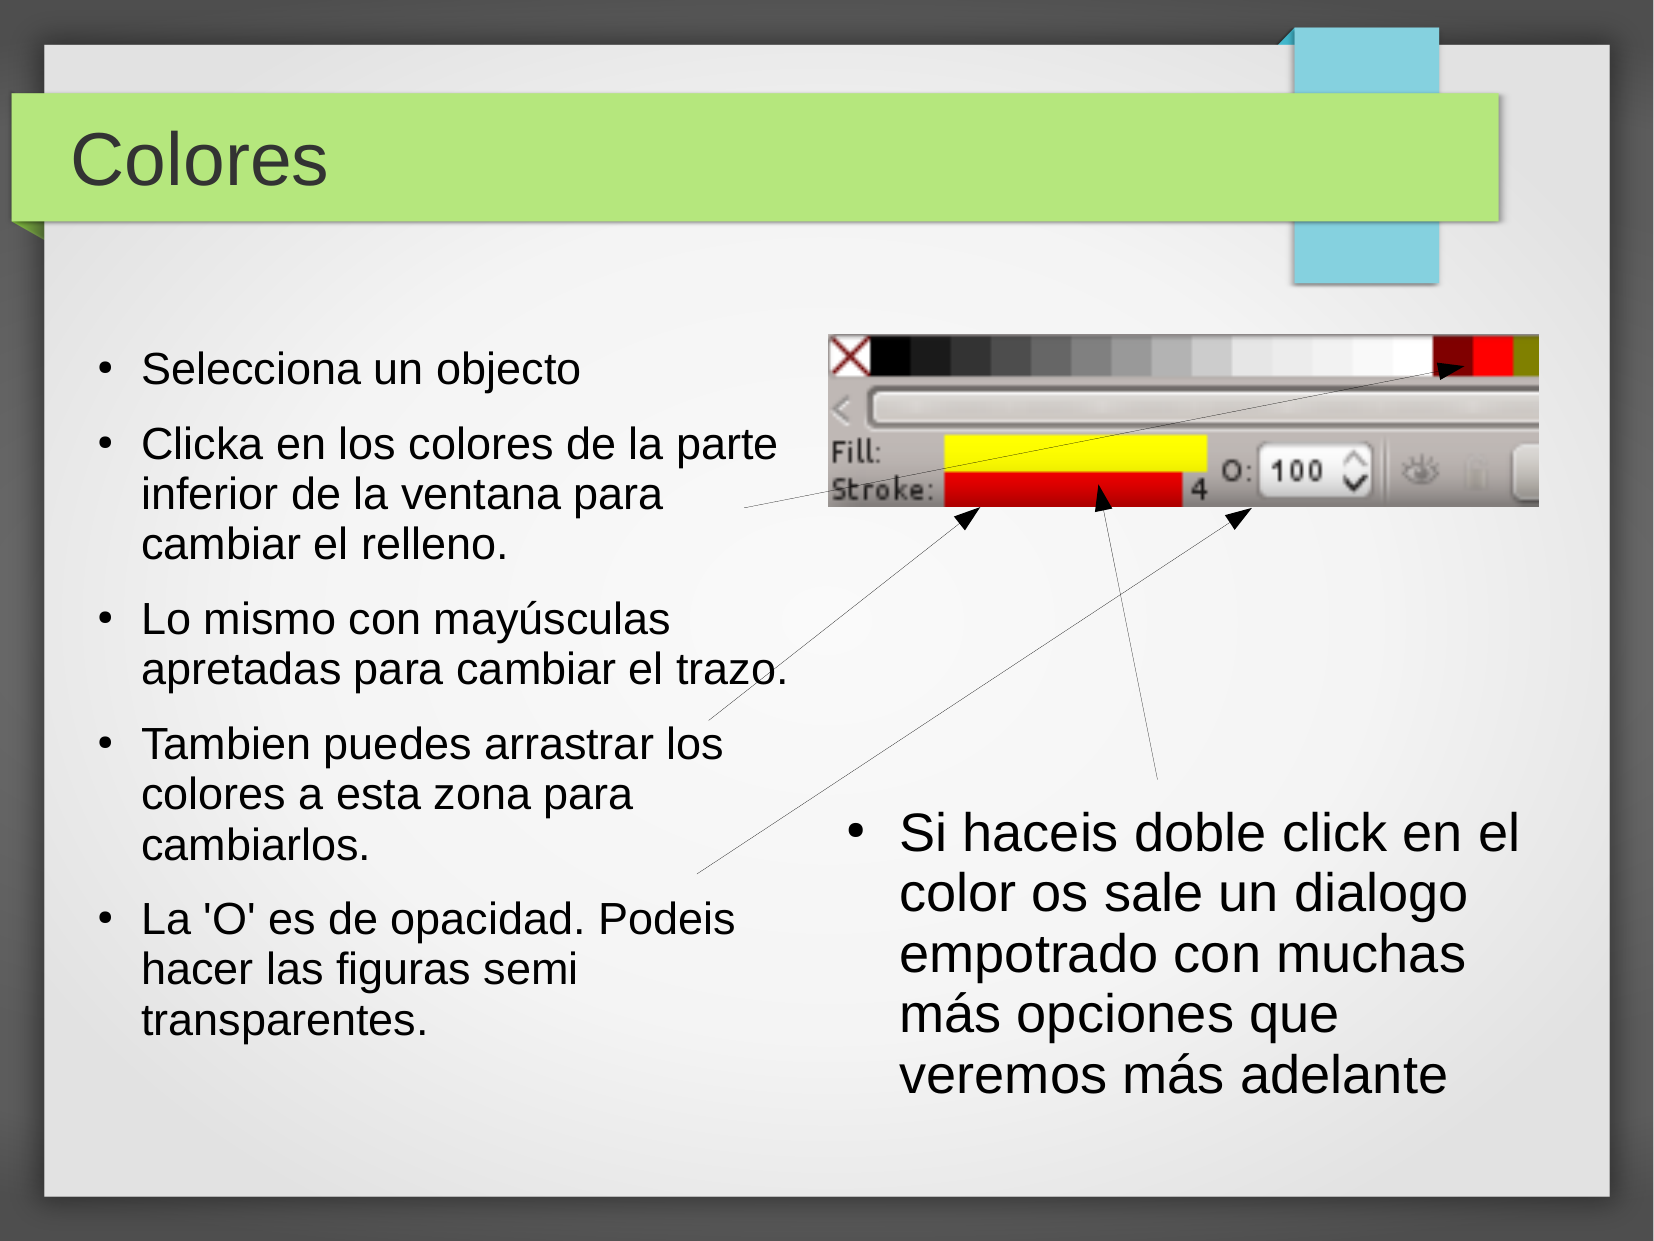

# Colores
Selecciona un objecto
Clicka en los colores de la parte inferior de la ventana para cambiar el relleno.
Lo mismo con mayúsculas apretadas para cambiar el trazo.
Tambien puedes arrastrar los colores a esta zona para cambiarlos.
La 'O' es de opacidad. Podeis hacer las figuras semi transparentes.
Si haceis doble click en el color os sale un dialogo empotrado con muchas más opciones que veremos más adelante